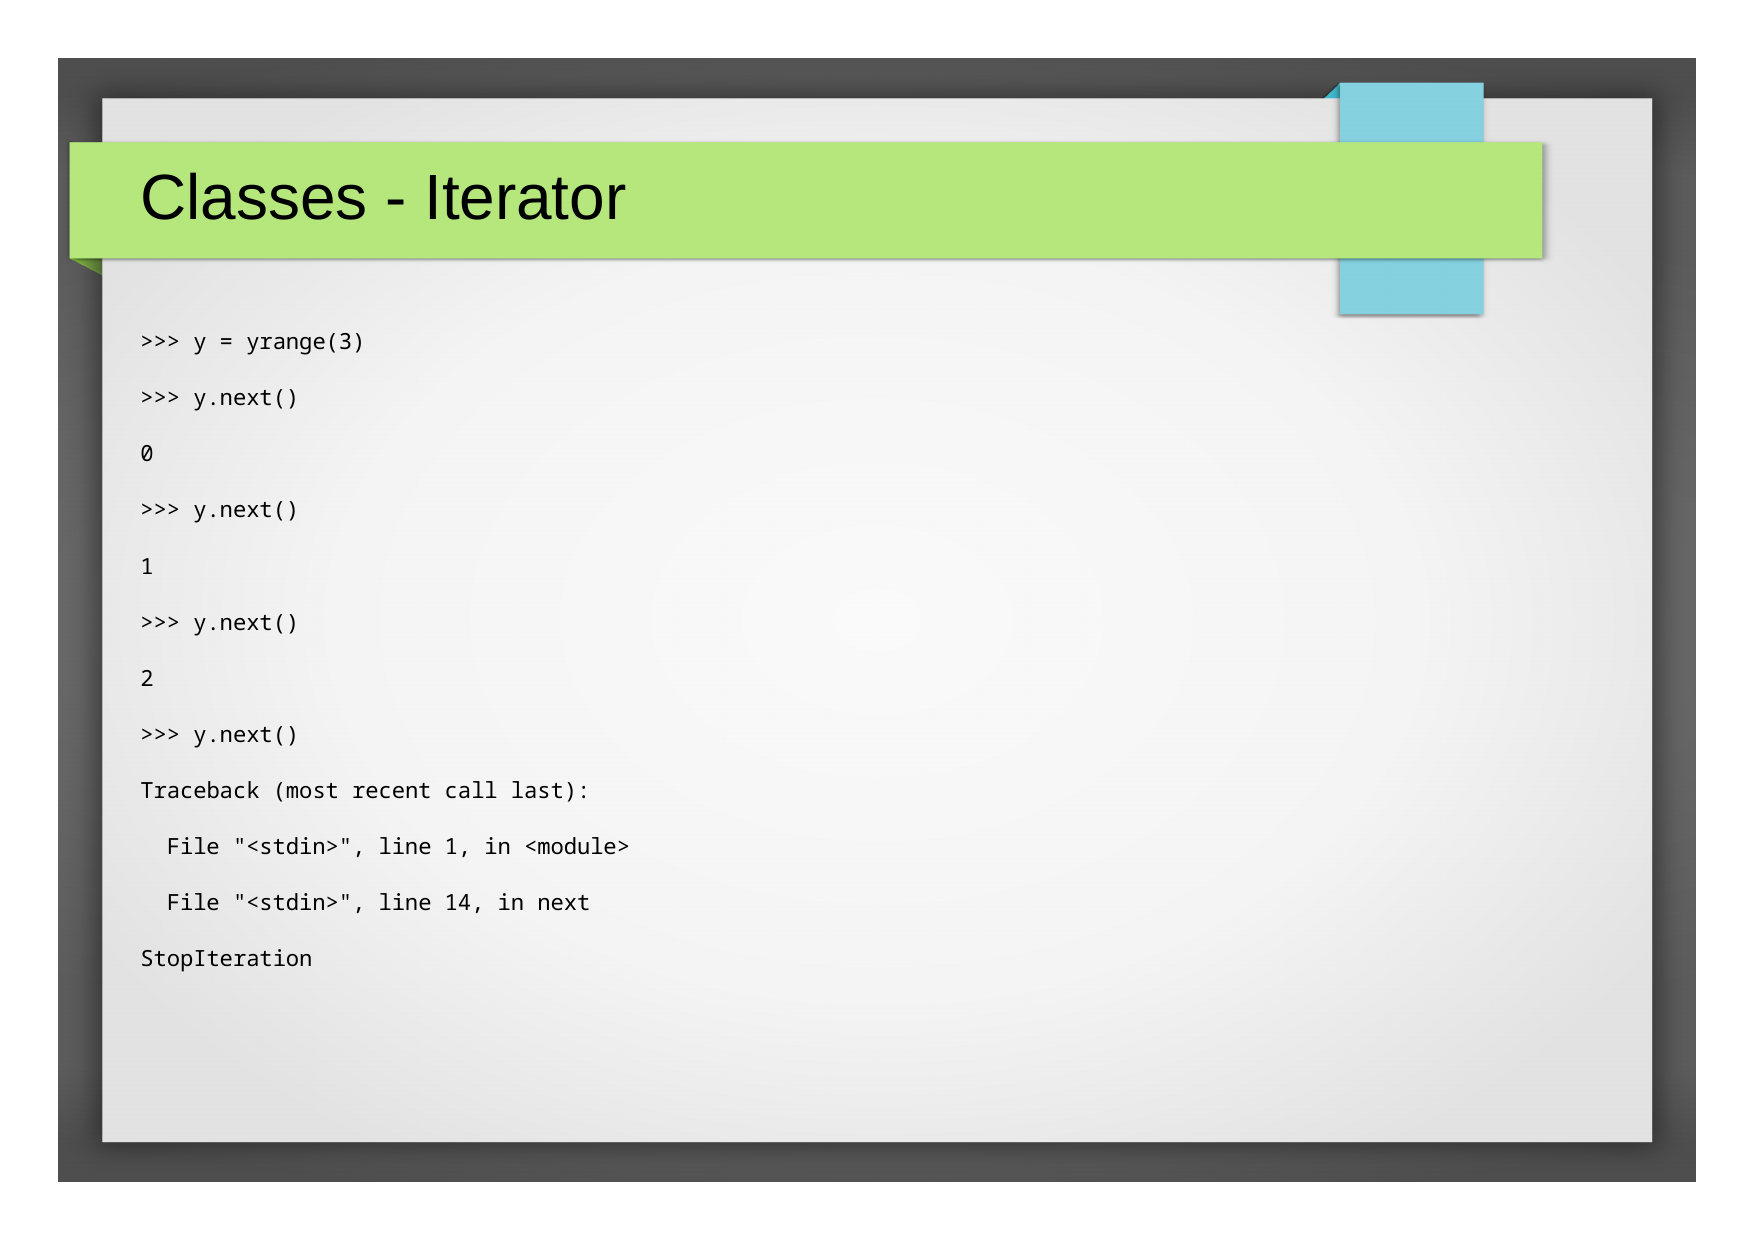

# Classes - Iterator
>>> y = yrange(3)
>>> y.next()
0
>>> y.next()
1
>>> y.next()
2
>>> y.next()
Traceback (most recent call last):
 File "<stdin>", line 1, in <module>
 File "<stdin>", line 14, in next
StopIteration